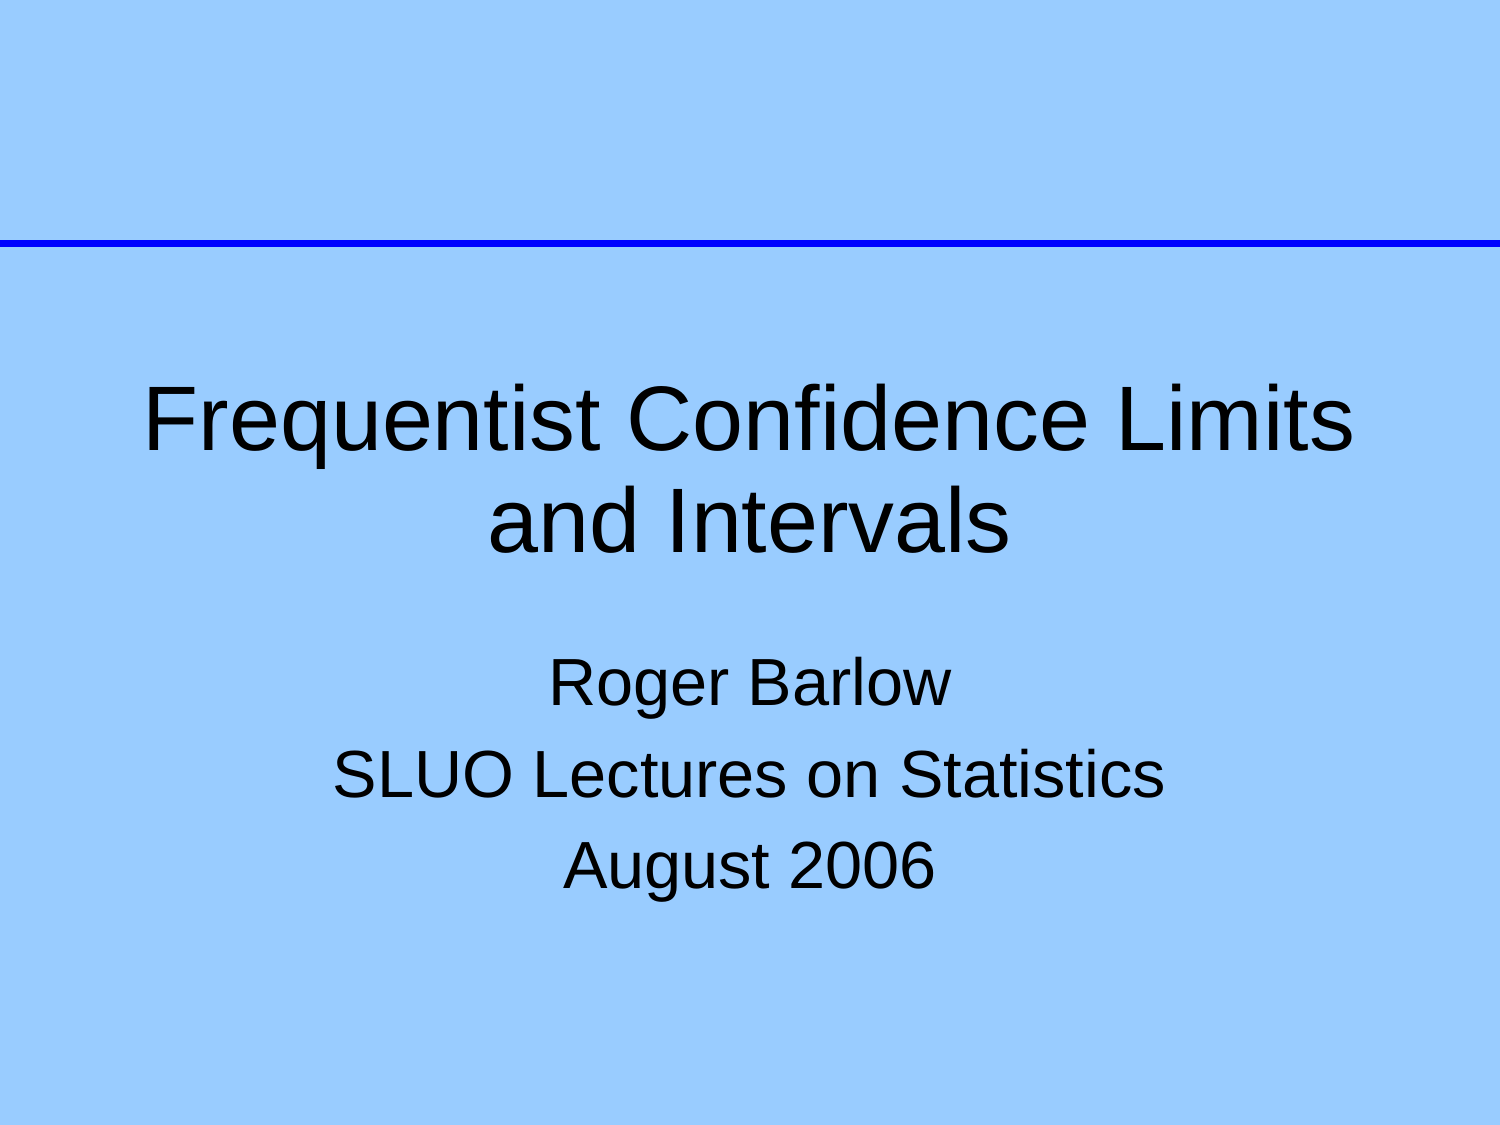

# Frequentist Confidence Limits and Intervals
Roger Barlow
SLUO Lectures on Statistics
August 2006